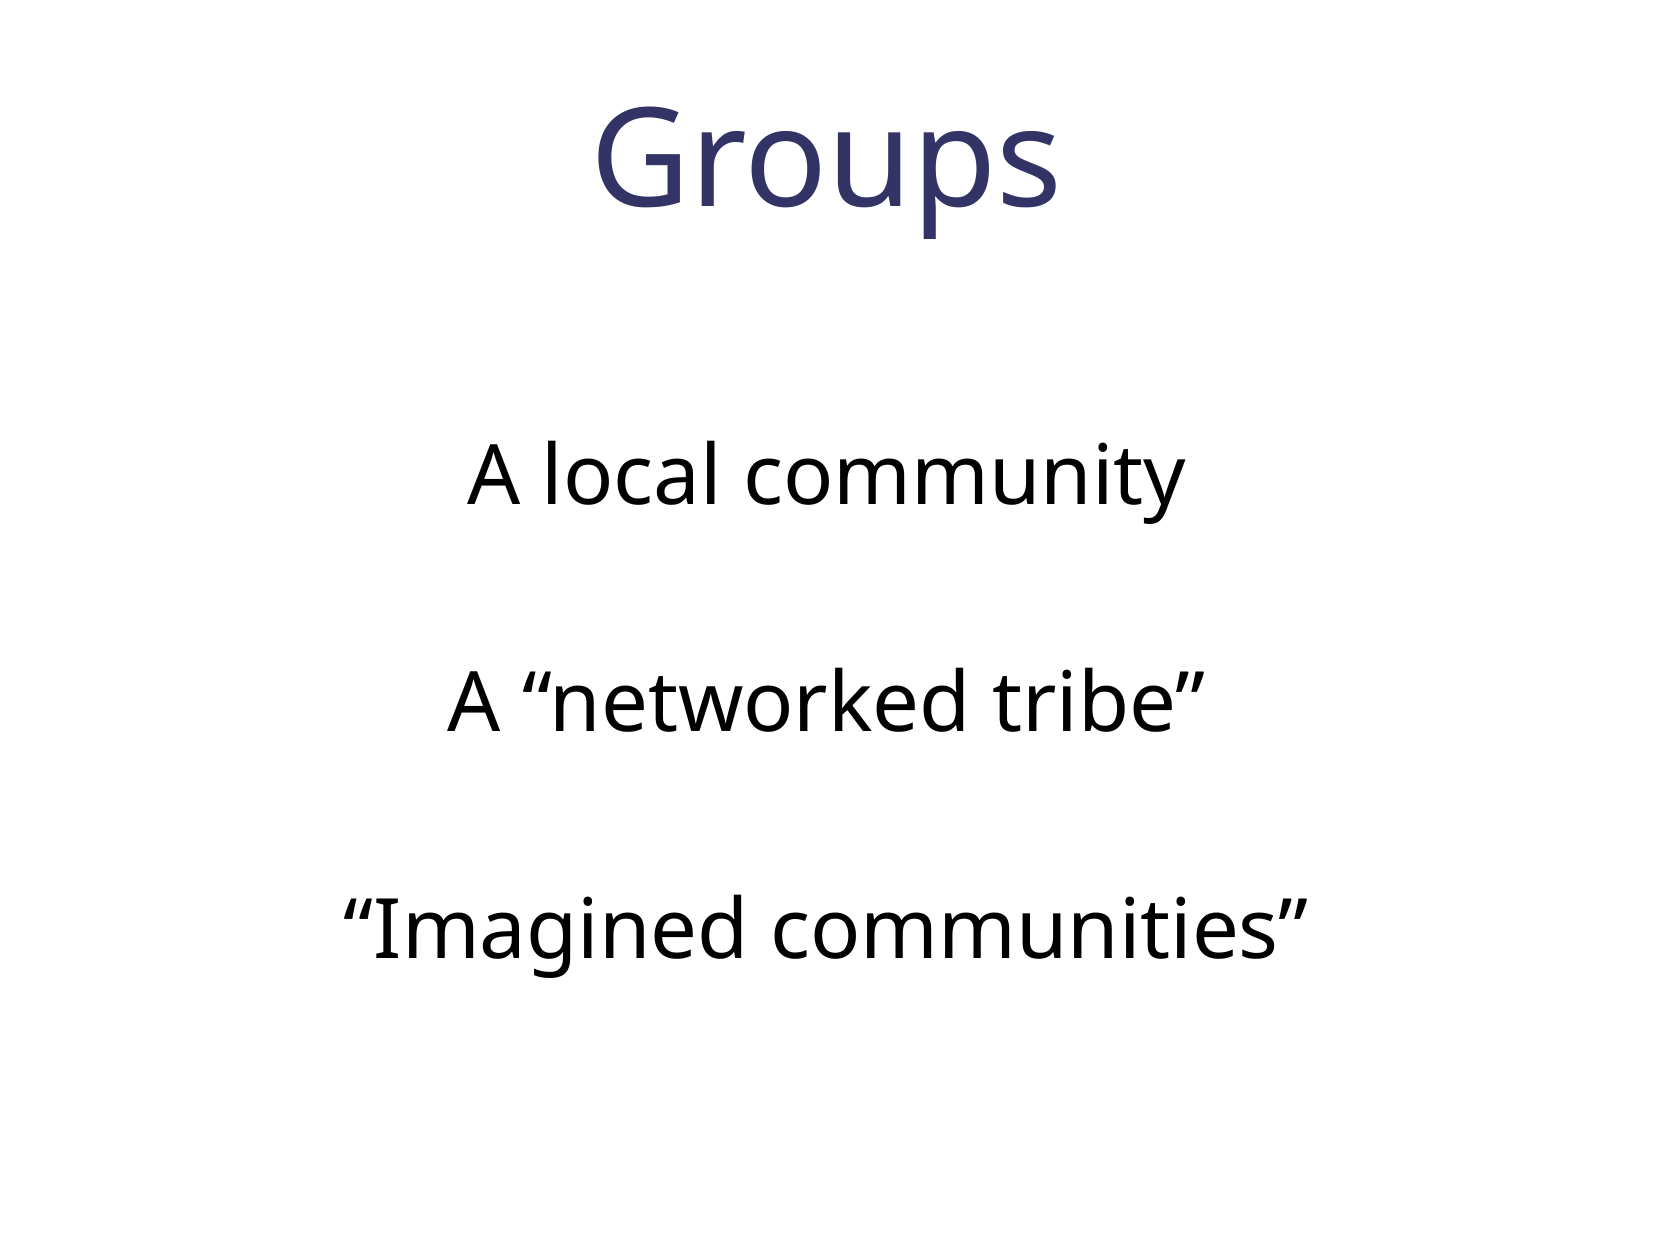

# Groups
A local community
A “networked tribe”
“Imagined communities”